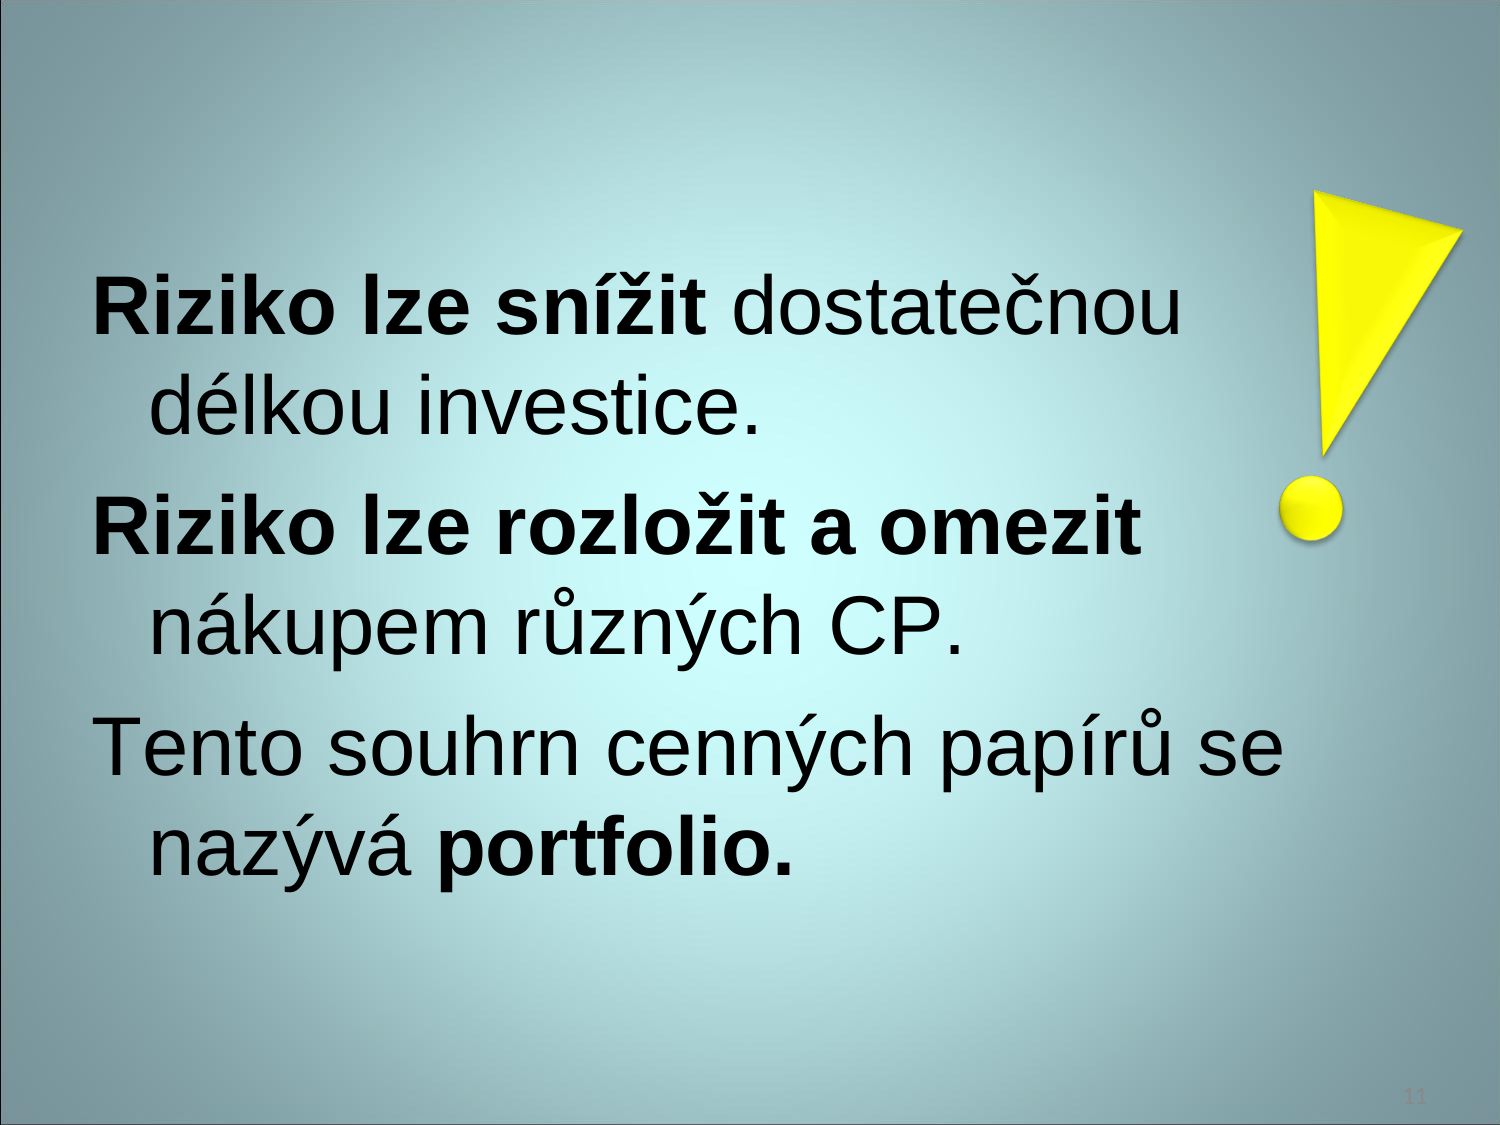

# Riziko lze snížit dostatečnou délkou investice.
Riziko lze rozložit a omezit nákupem různých CP.
Tento souhrn cenných papírů se nazývá portfolio.